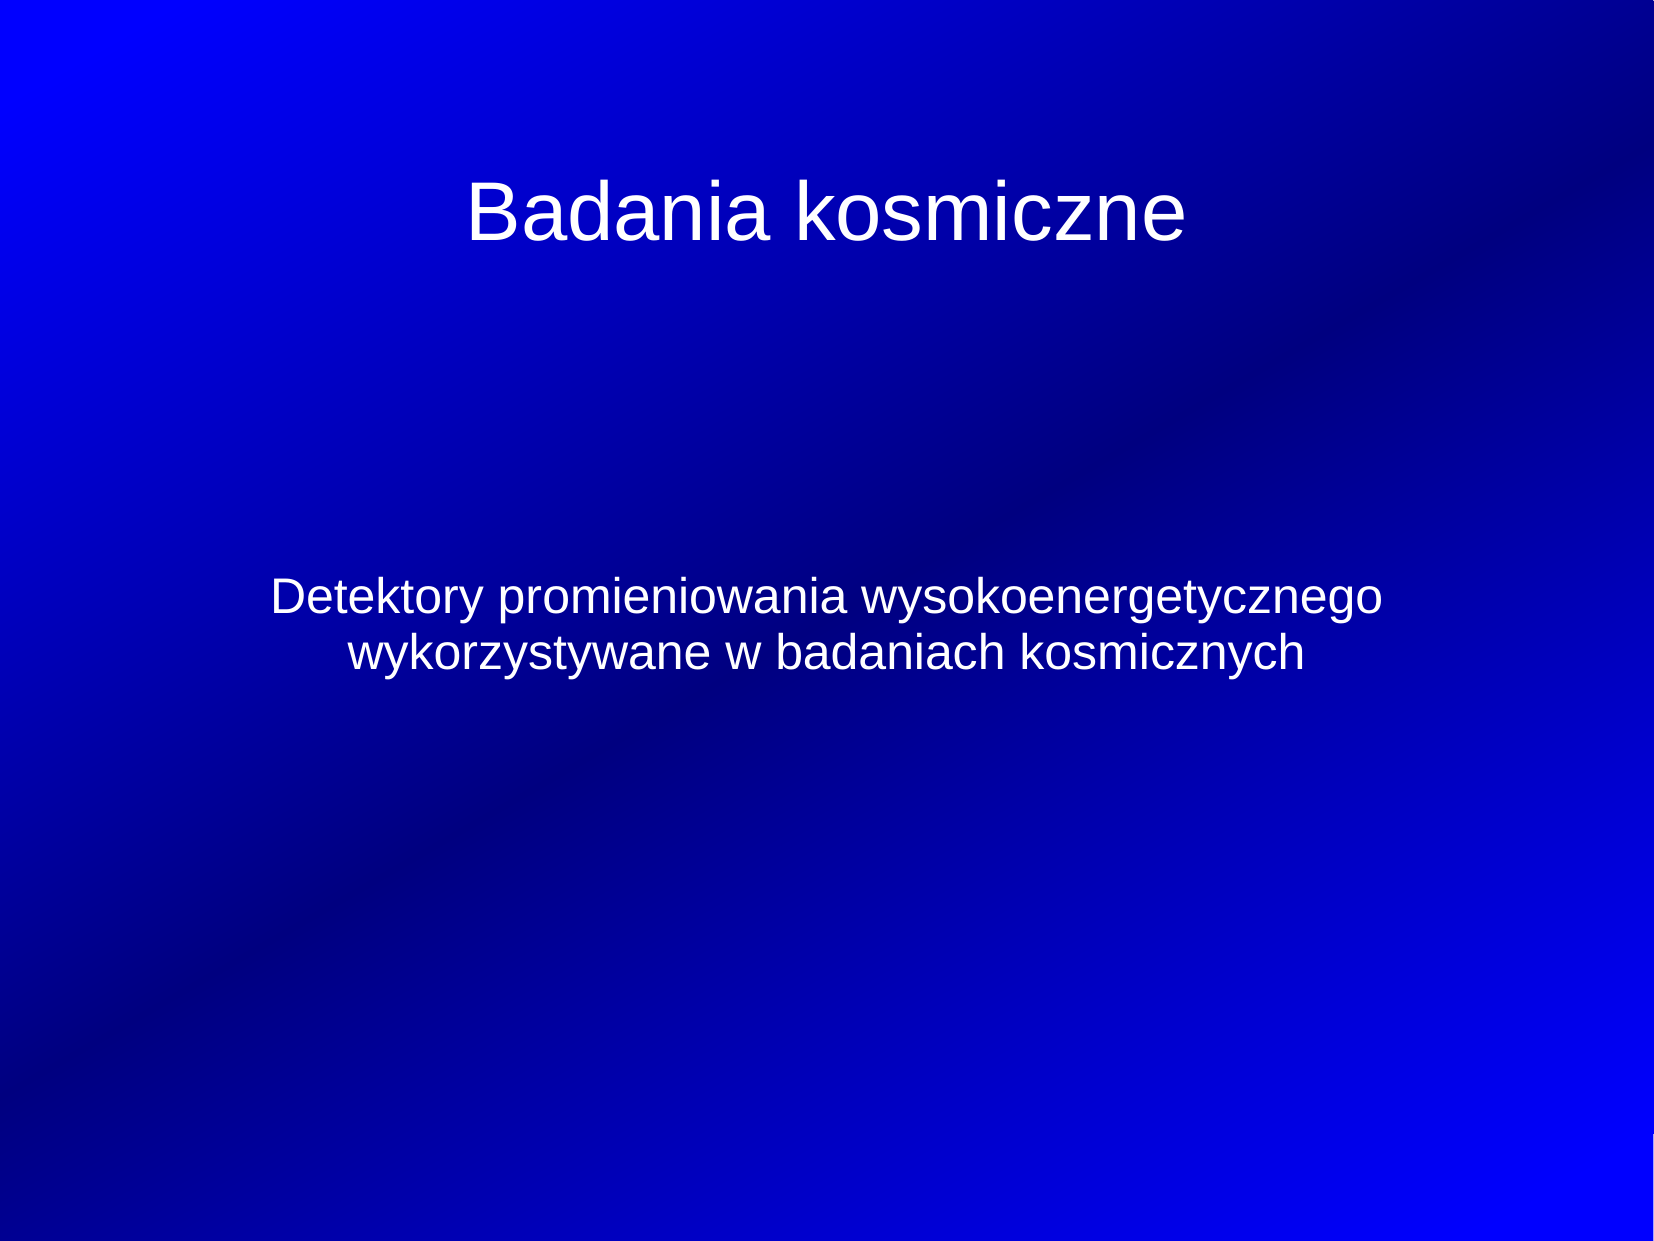

Badania kosmiczne
Detektory promieniowania wysokoenergetycznego
wykorzystywane w badaniach kosmicznych